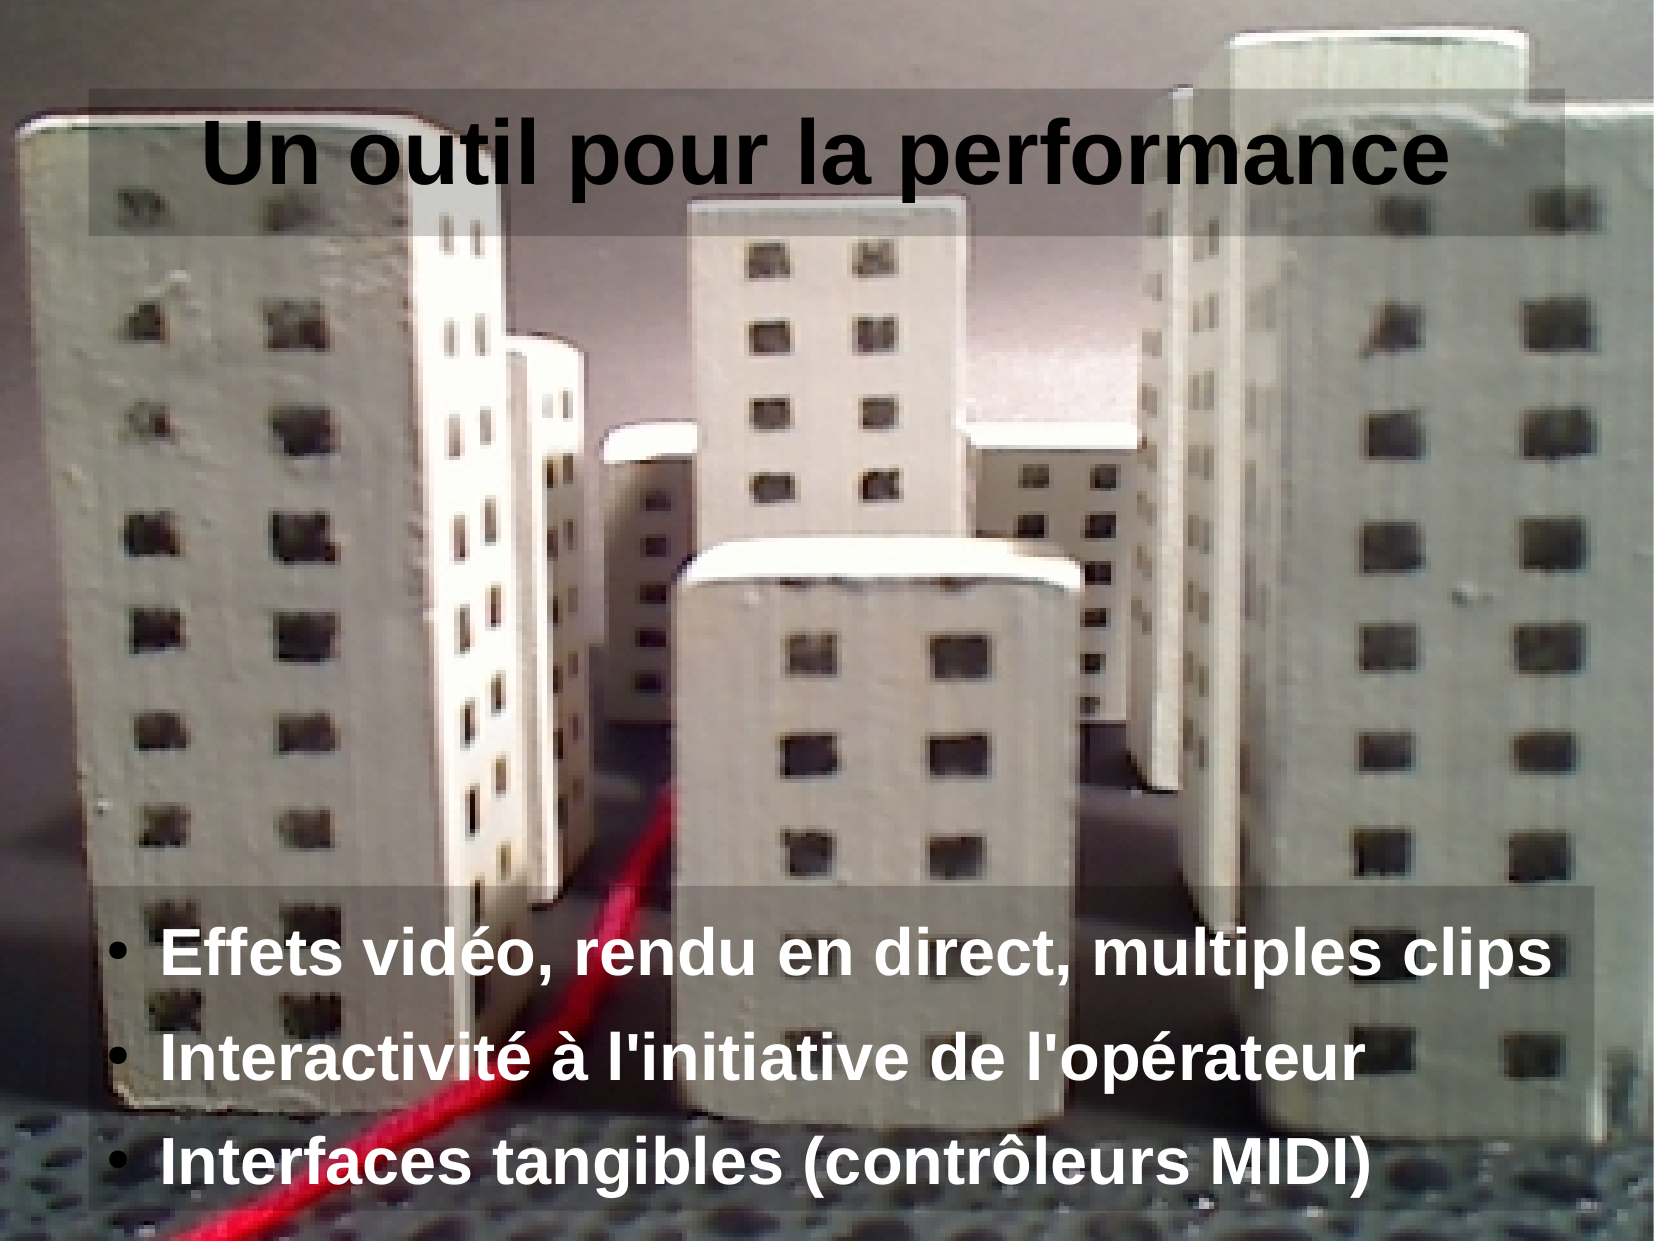

# Un outil pour la performance
Effets vidéo, rendu en direct, multiples clips
Interactivité à l'initiative de l'opérateur
Interfaces tangibles (contrôleurs MIDI)